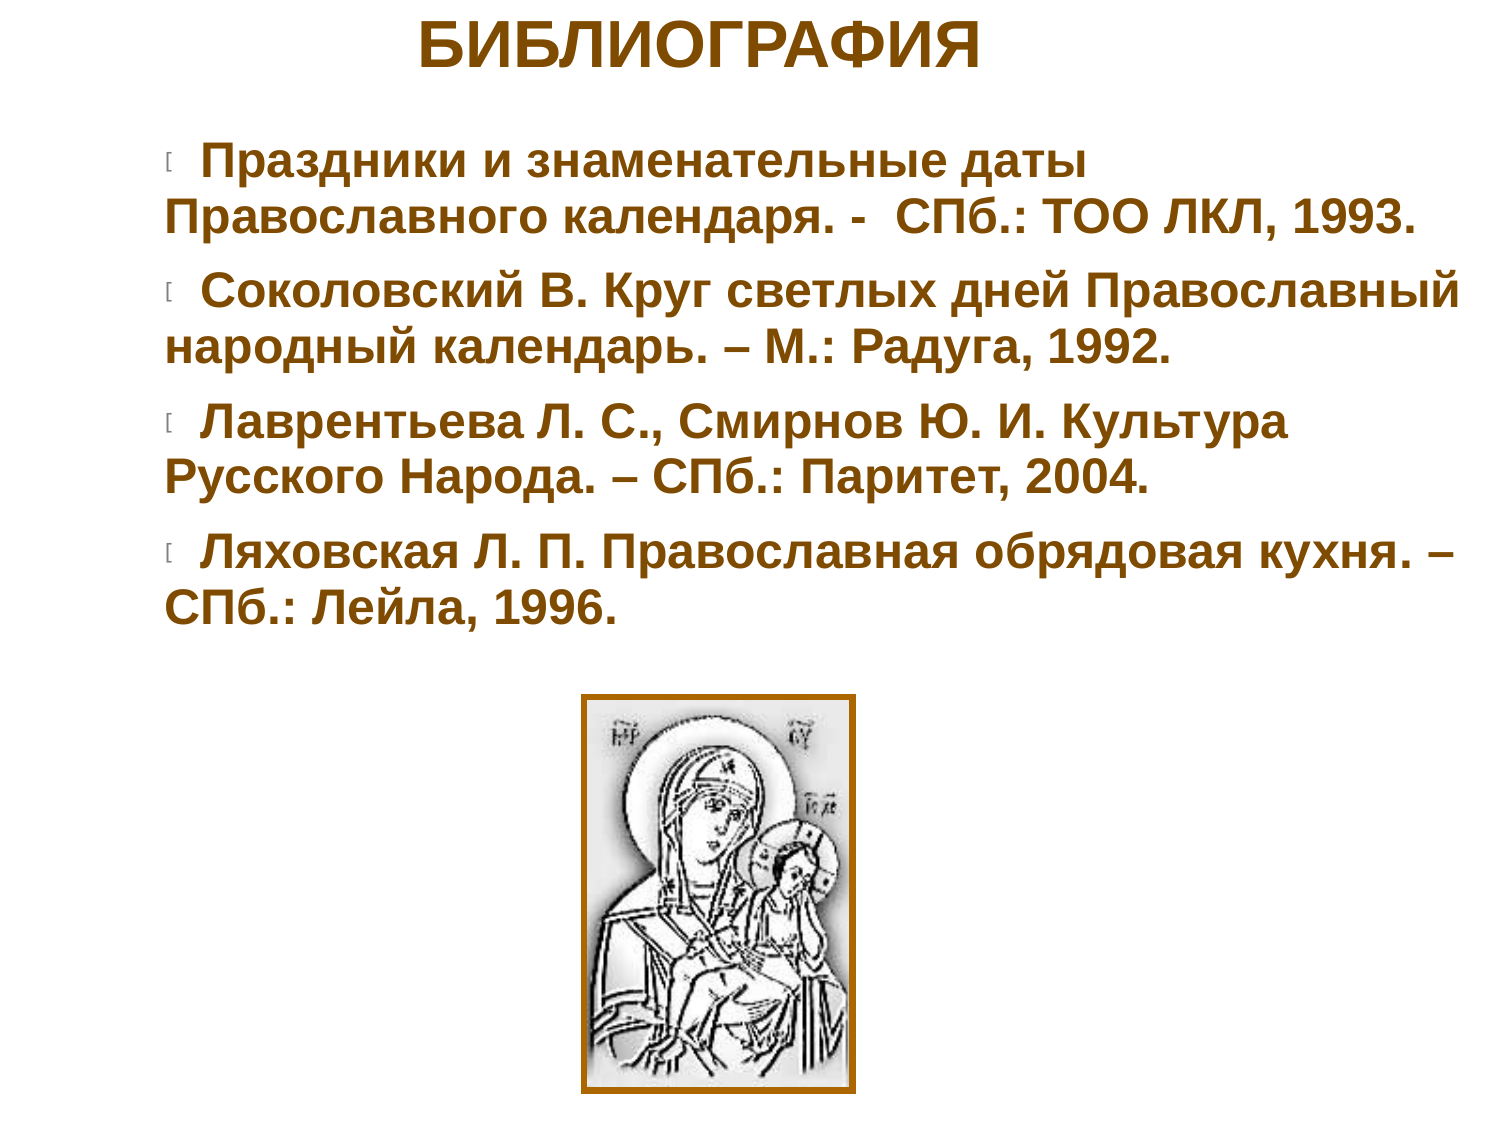

БИБЛИОГРАФИЯ
 Праздники и знаменательные даты Православного календаря. - СПб.: ТОО ЛКЛ, 1993.
 Соколовский В. Круг светлых дней Православный народный календарь. – М.: Радуга, 1992.
 Лаврентьева Л. С., Смирнов Ю. И. Культура Русского Народа. – СПб.: Паритет, 2004.
 Ляховская Л. П. Православная обрядовая кухня. – СПб.: Лейла, 1996.